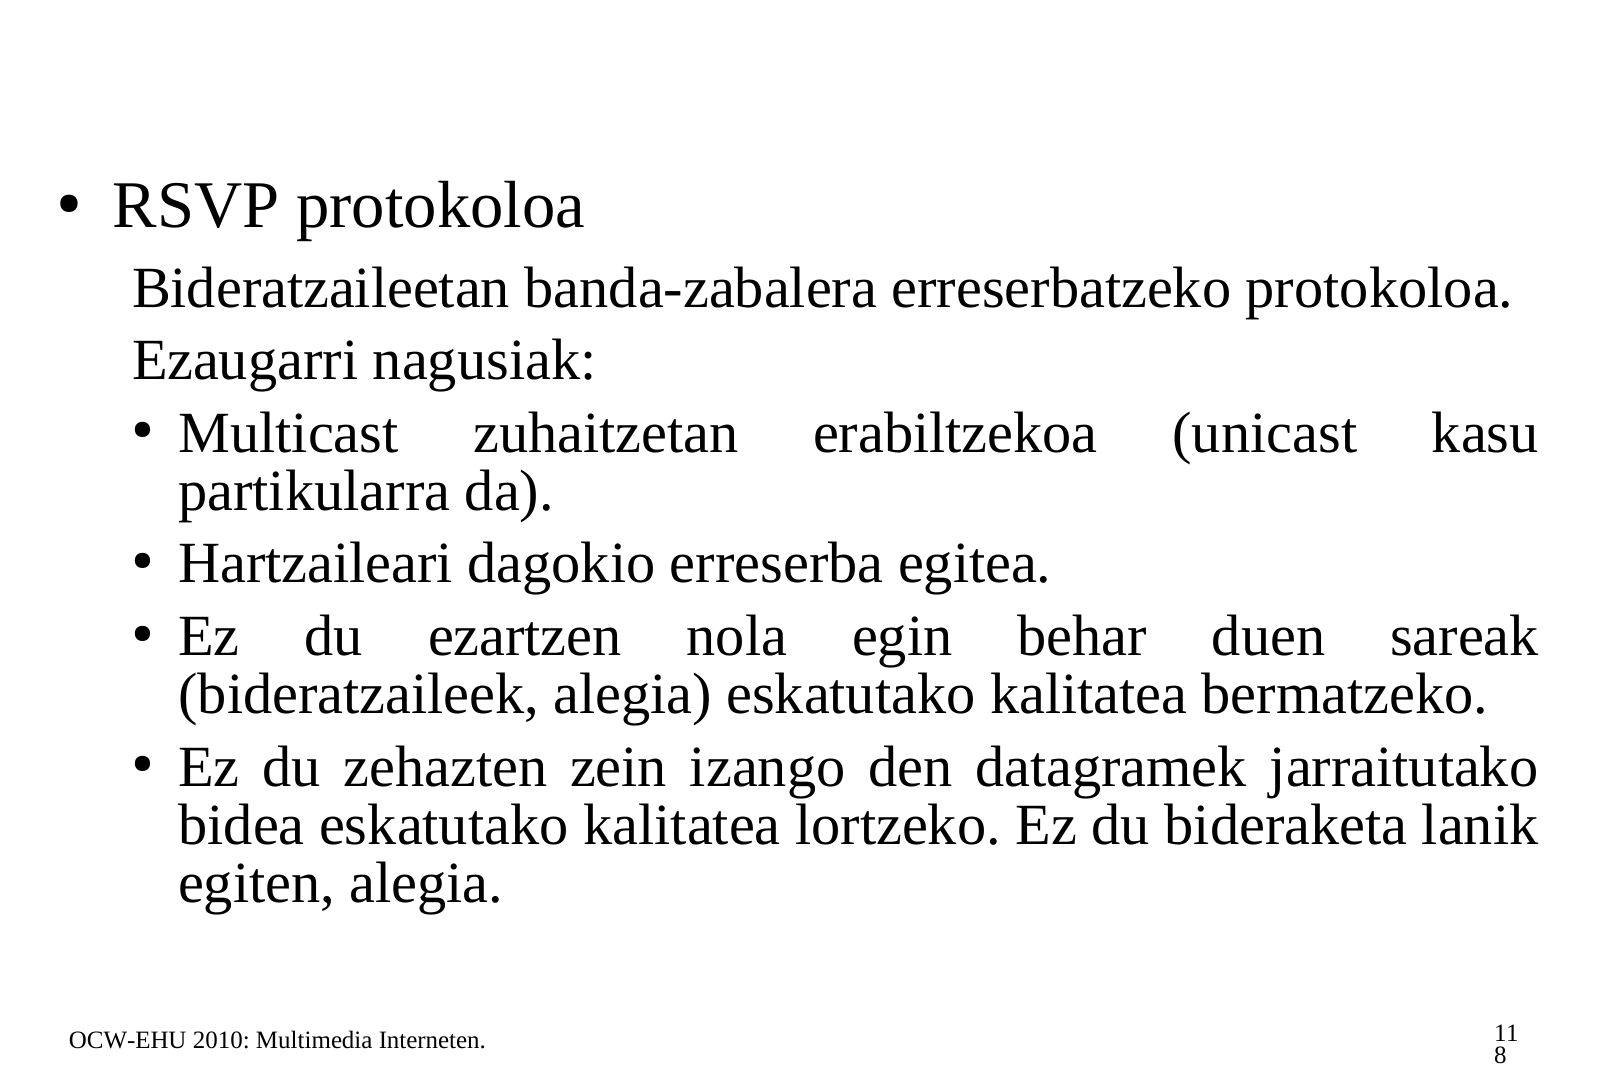

# RSVP protokoloa
Bideratzaileetan banda-zabalera erreserbatzeko protokoloa.
Ezaugarri nagusiak:
Multicast zuhaitzetan erabiltzekoa (unicast kasu partikularra da).
Hartzaileari dagokio erreserba egitea.
Ez du ezartzen nola egin behar duen sareak (bideratzaileek, alegia) eskatutako kalitatea bermatzeko.
Ez du zehazten zein izango den datagramek jarraitutako bidea eskatutako kalitatea lortzeko. Ez du bideraketa lanik egiten, alegia.
118